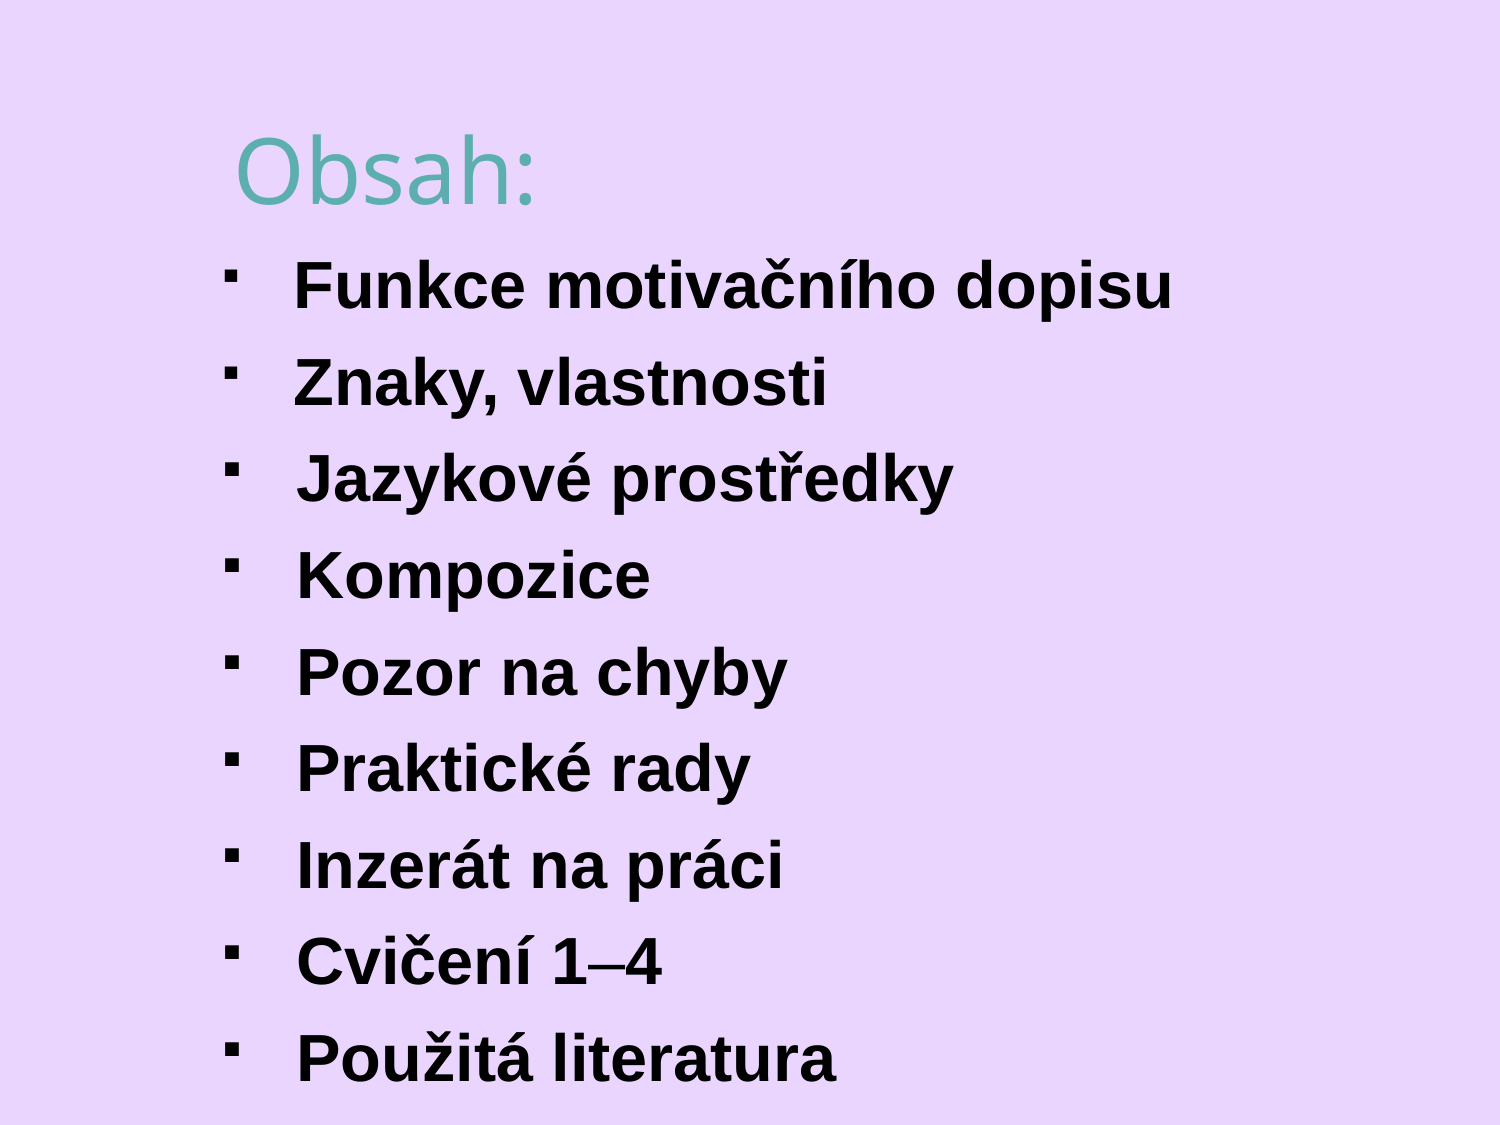

# Obsah:
 Funkce motivačního dopisu
 Znaky, vlastnosti
 Jazykové prostředky
 Kompozice
 Pozor na chyby
 Praktické rady
 Inzerát na práci
 Cvičení 1–4
 Použitá literatura